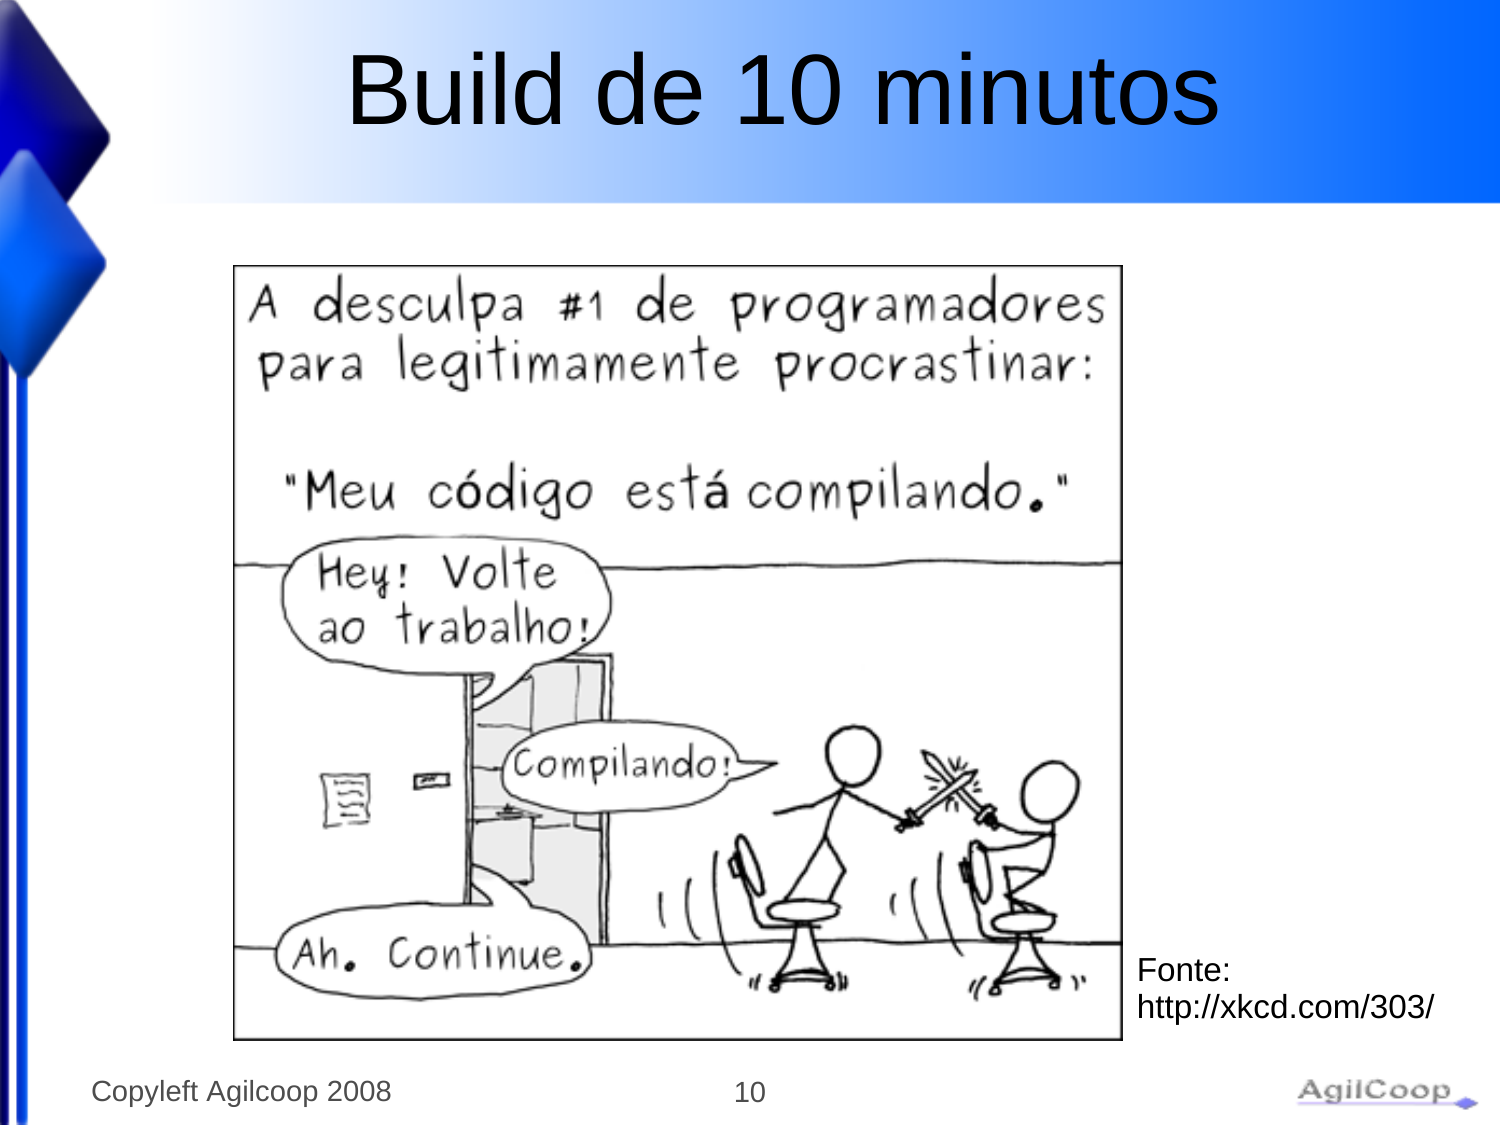

# Build de 10 minutos
Fonte:
http://xkcd.com/303/
10